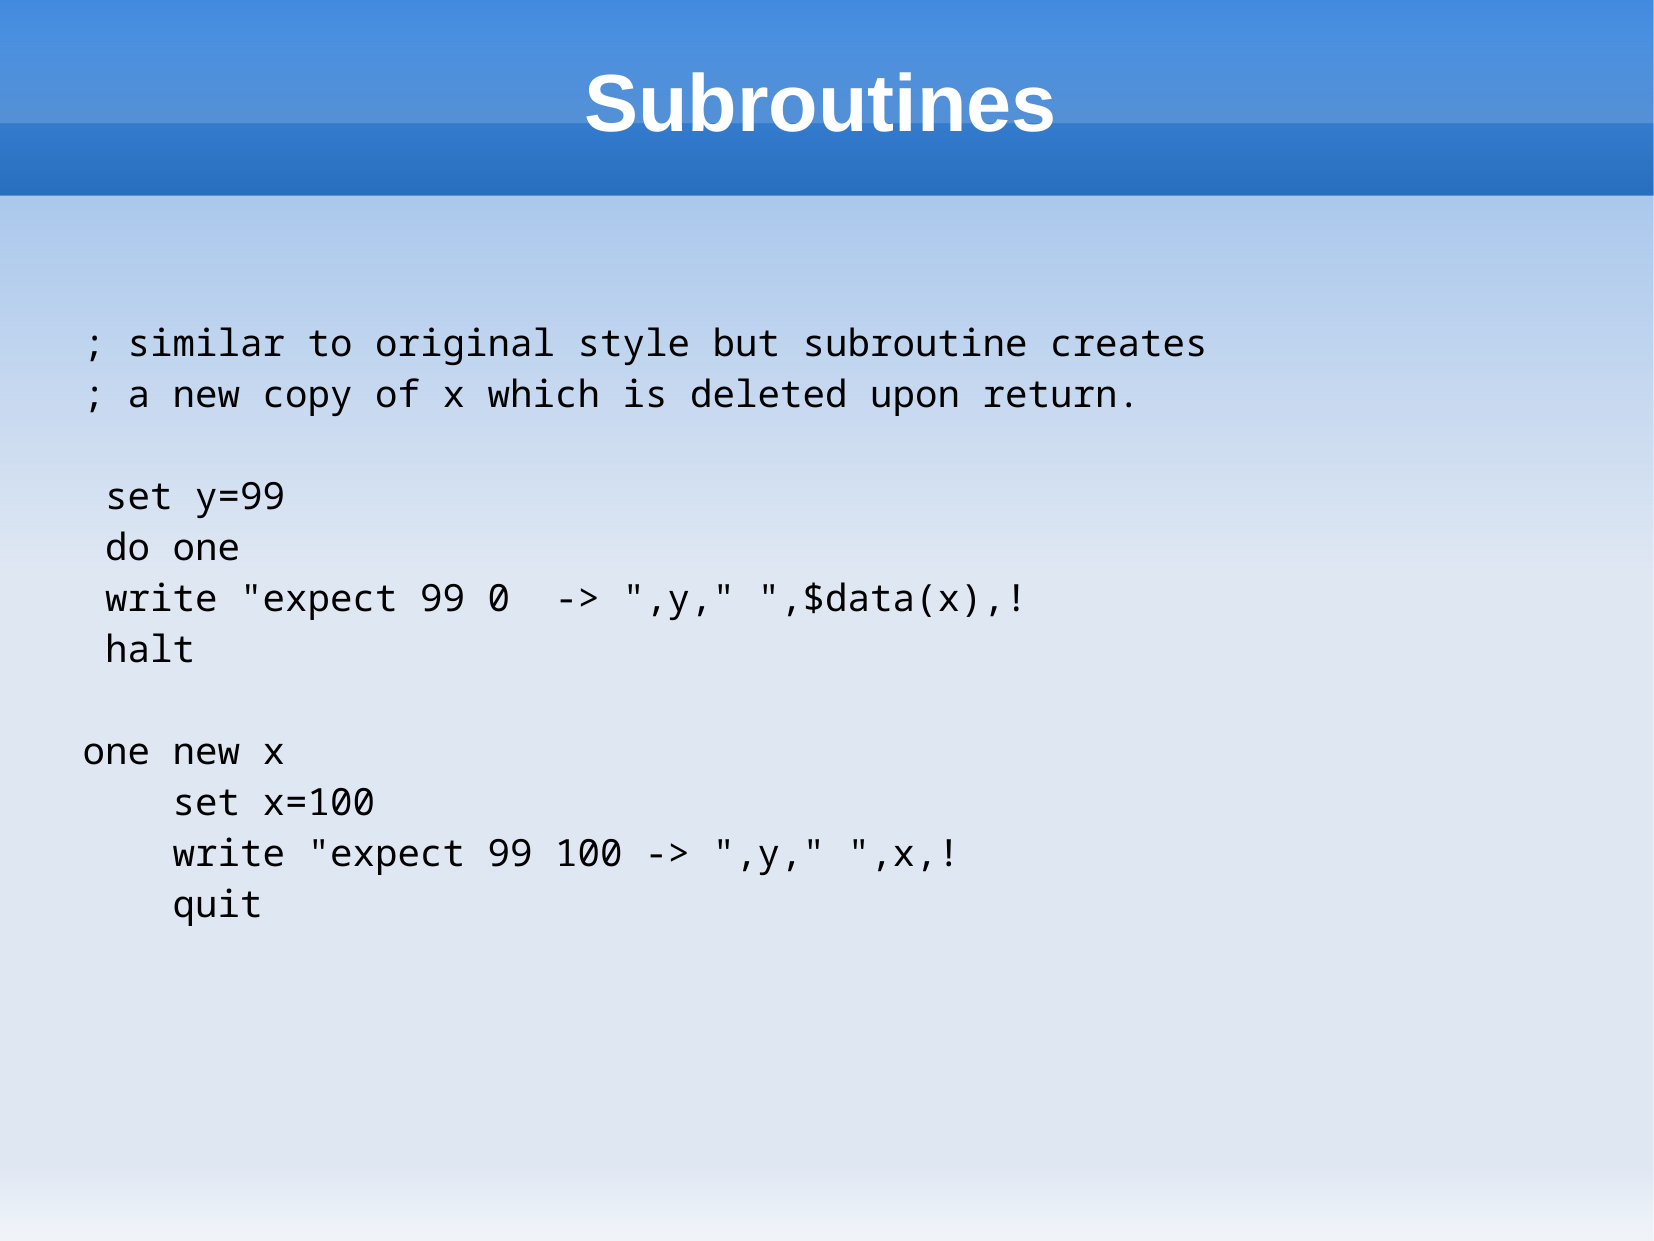

# Subroutines
; similar to original style but subroutine creates
; a new copy of x which is deleted upon return.
 set y=99
 do one
 write "expect 99 0 -> ",y," ",$data(x),!
 halt
one new x
 set x=100
 write "expect 99 100 -> ",y," ",x,!
 quit